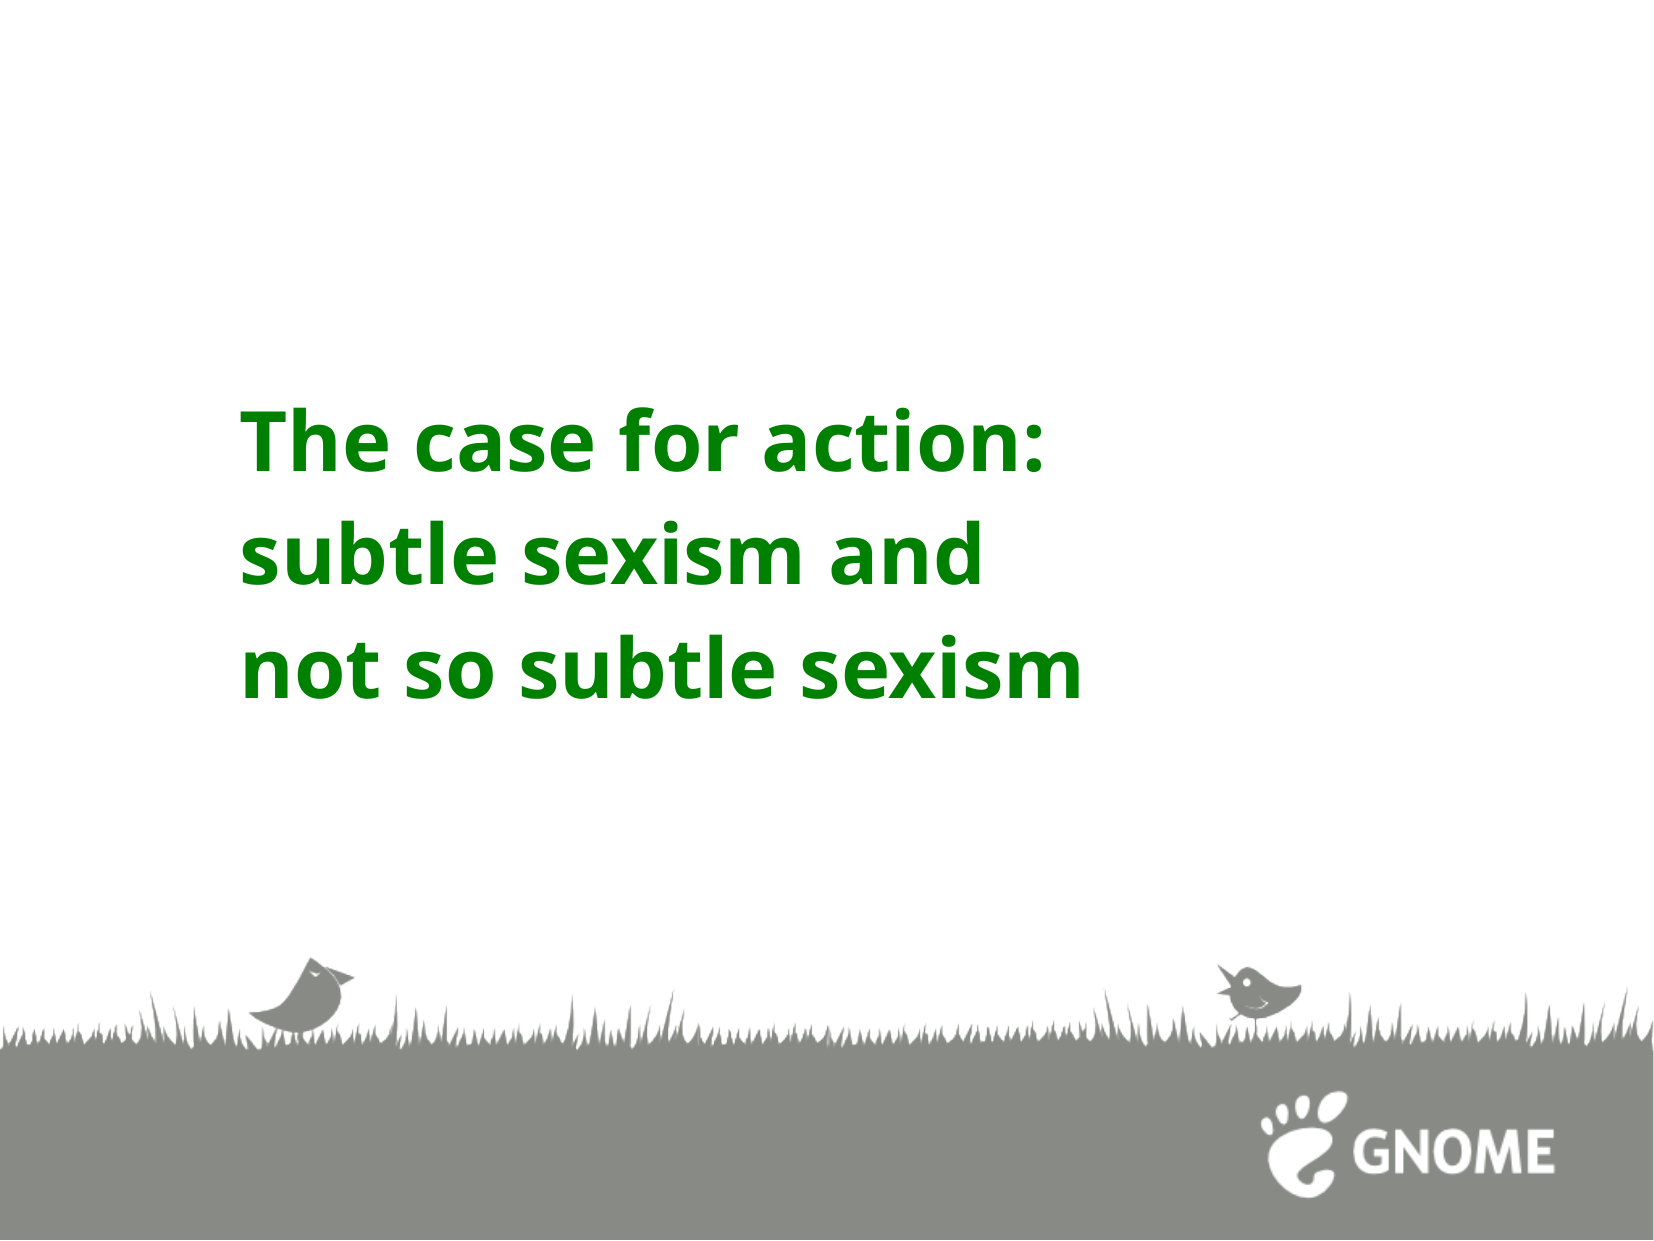

The case for action:
subtle sexism and
not so subtle sexism